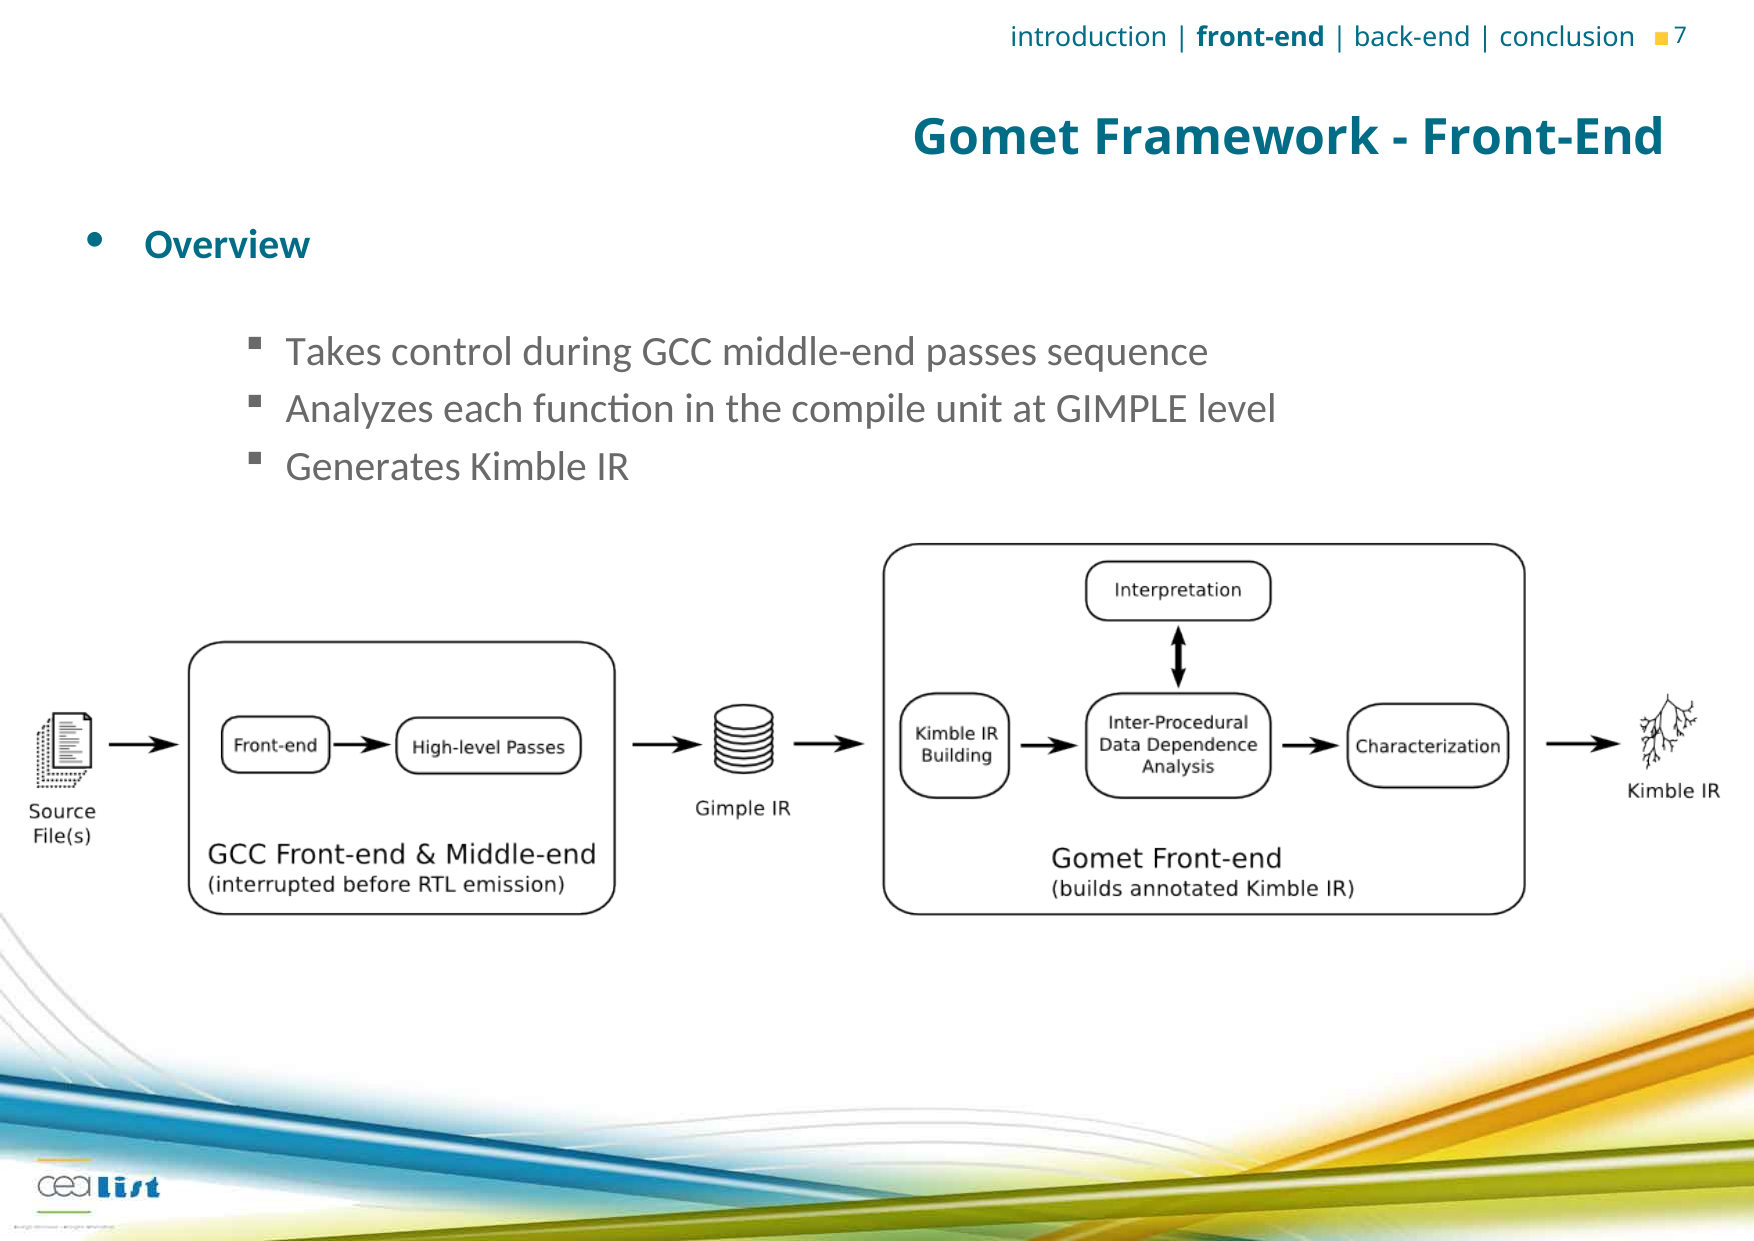

introduction | front-end | back-end | conclusion
# Gomet Framework - Front-End
Overview
Takes control during GCC middle-end passes sequence
Analyzes each function in the compile unit at GIMPLE level
Generates Kimble IR